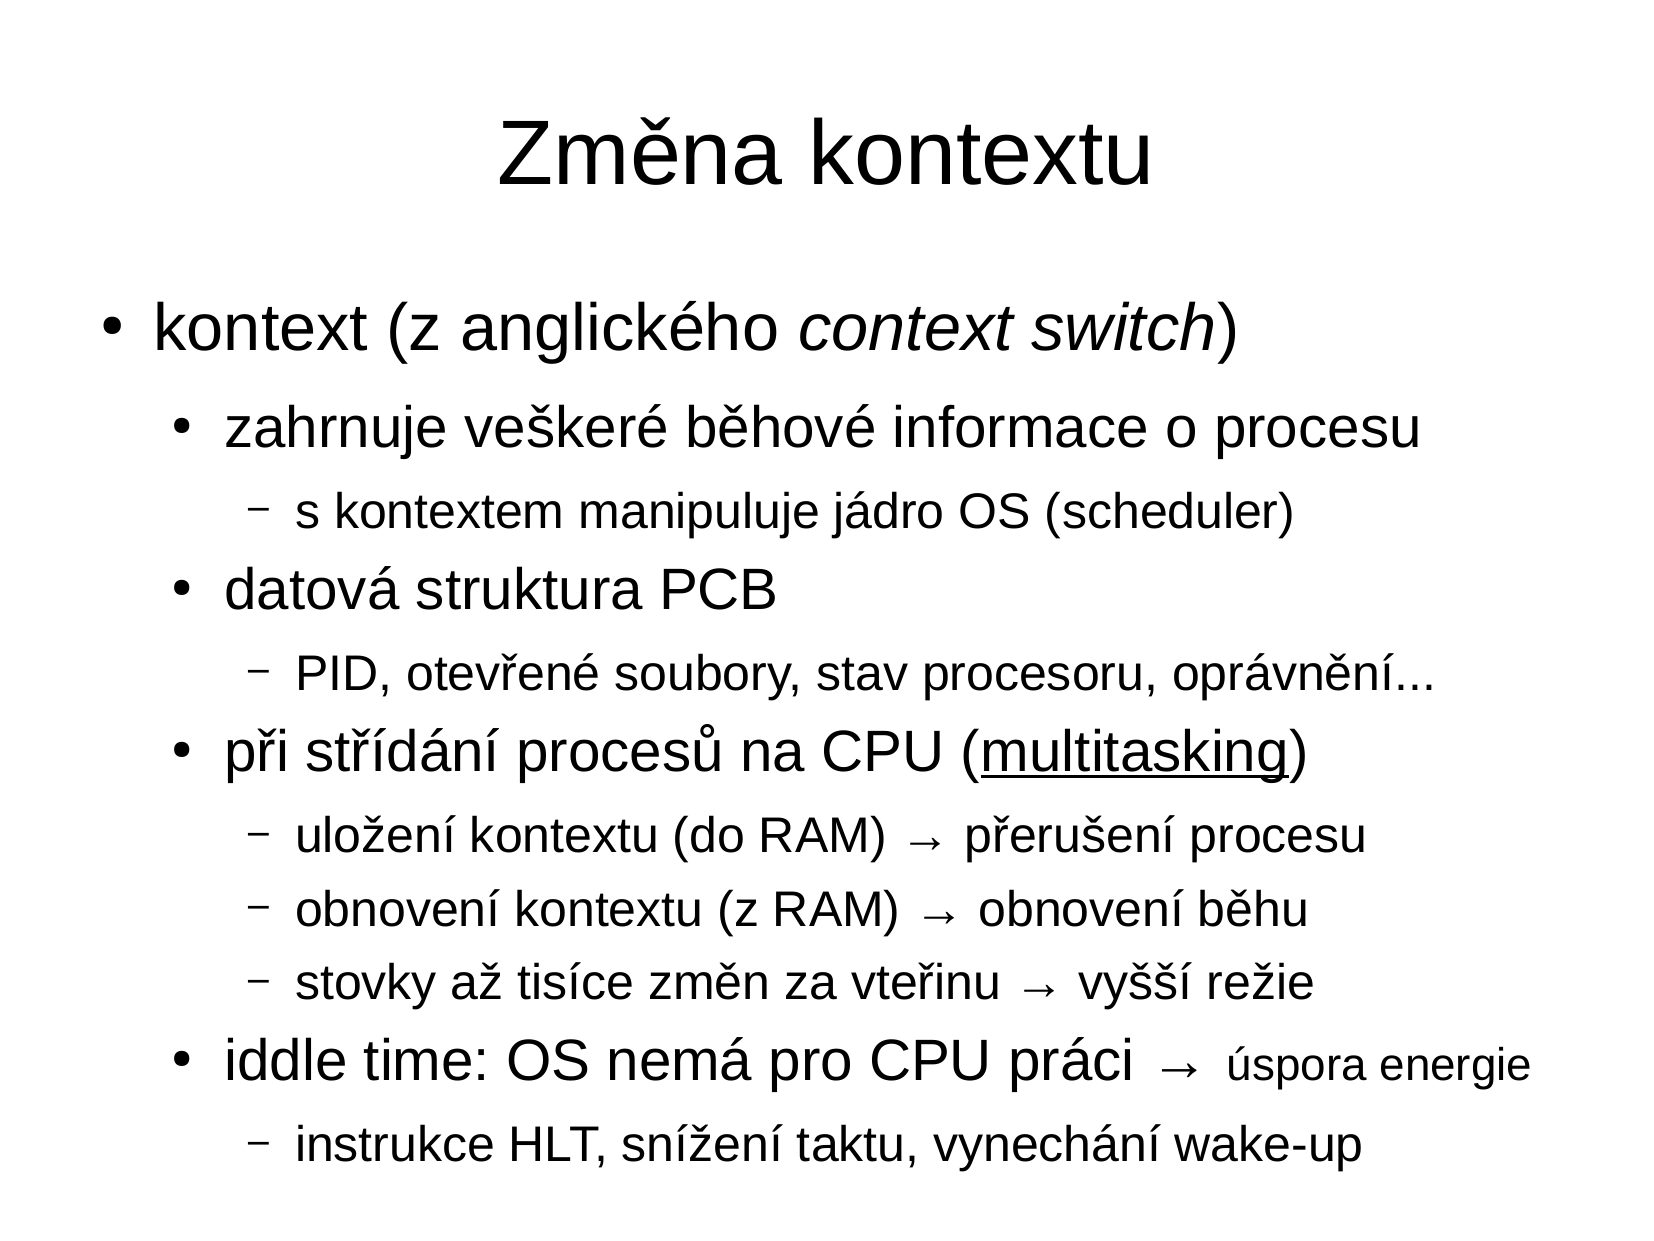

# Změna kontextu
kontext (z anglického context switch)
zahrnuje veškeré běhové informace o procesu
s kontextem manipuluje jádro OS (scheduler)
datová struktura PCB
PID, otevřené soubory, stav procesoru, oprávnění...
při střídání procesů na CPU (multitasking)
uložení kontextu (do RAM) → přerušení procesu
obnovení kontextu (z RAM) → obnovení běhu
stovky až tisíce změn za vteřinu → vyšší režie
iddle time: OS nemá pro CPU práci → úspora energie
instrukce HLT, snížení taktu, vynechání wake-up